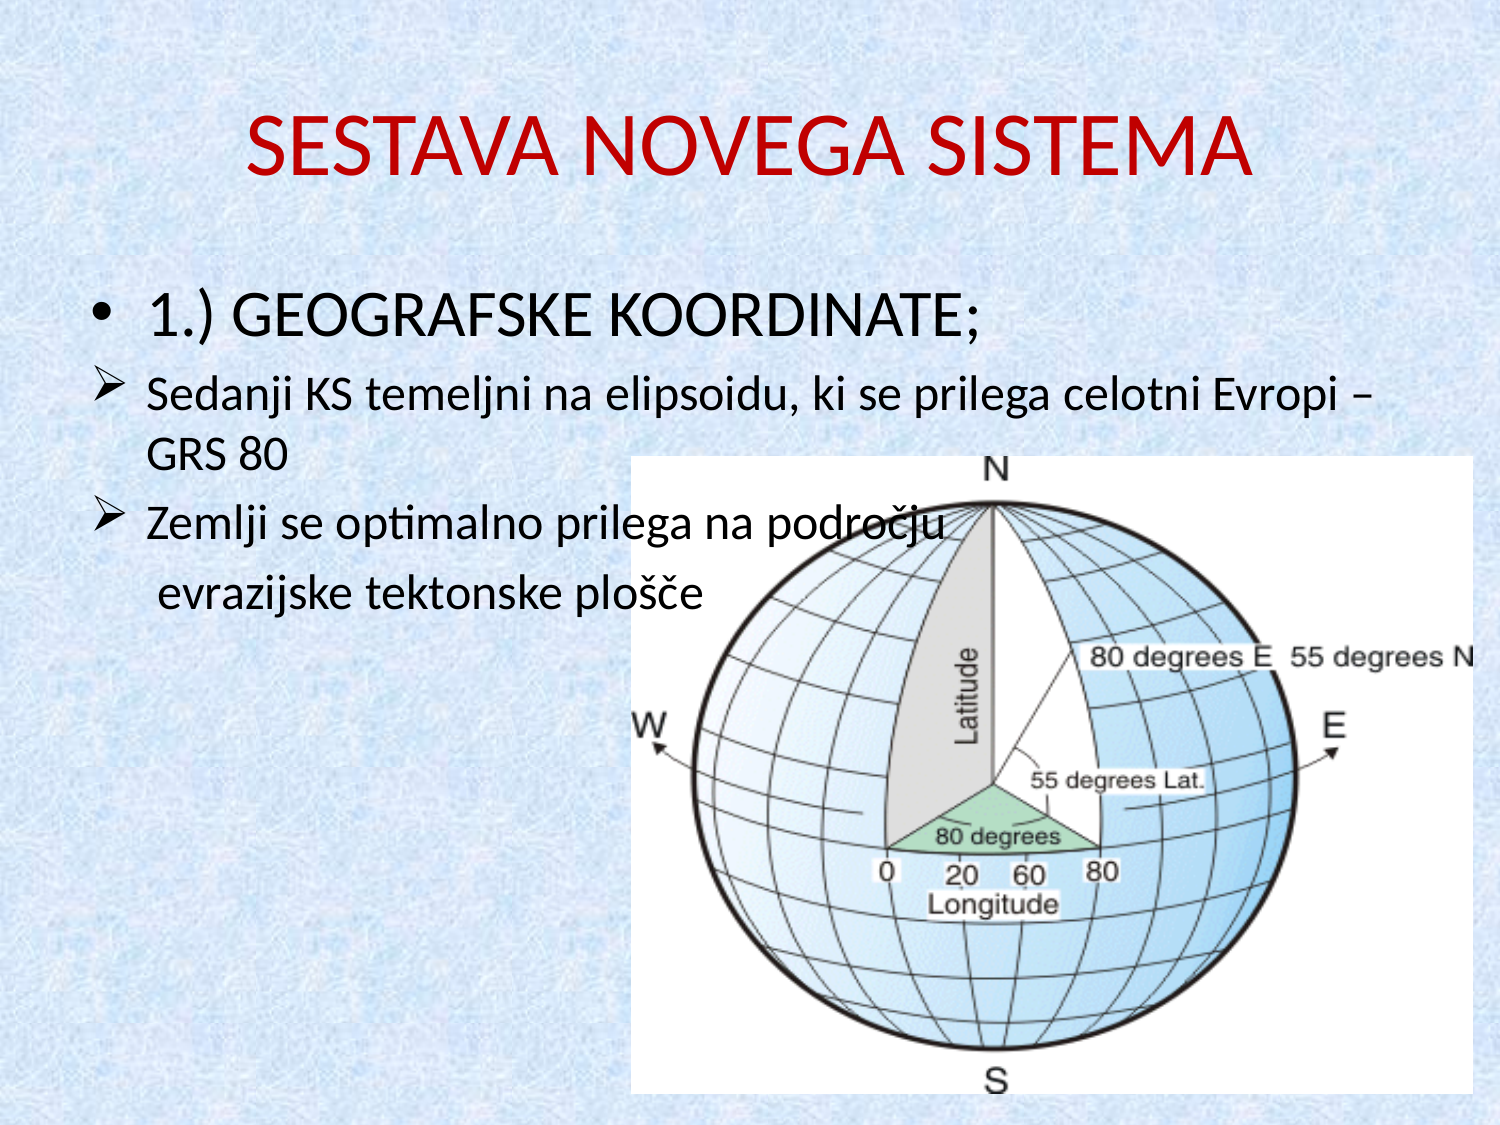

# SESTAVA NOVEGA SISTEMA
1.) GEOGRAFSKE KOORDINATE;
Sedanji KS temeljni na elipsoidu, ki se prilega celotni Evropi – GRS 80
Zemlji se optimalno prilega na področju
 evrazijske tektonske plošče